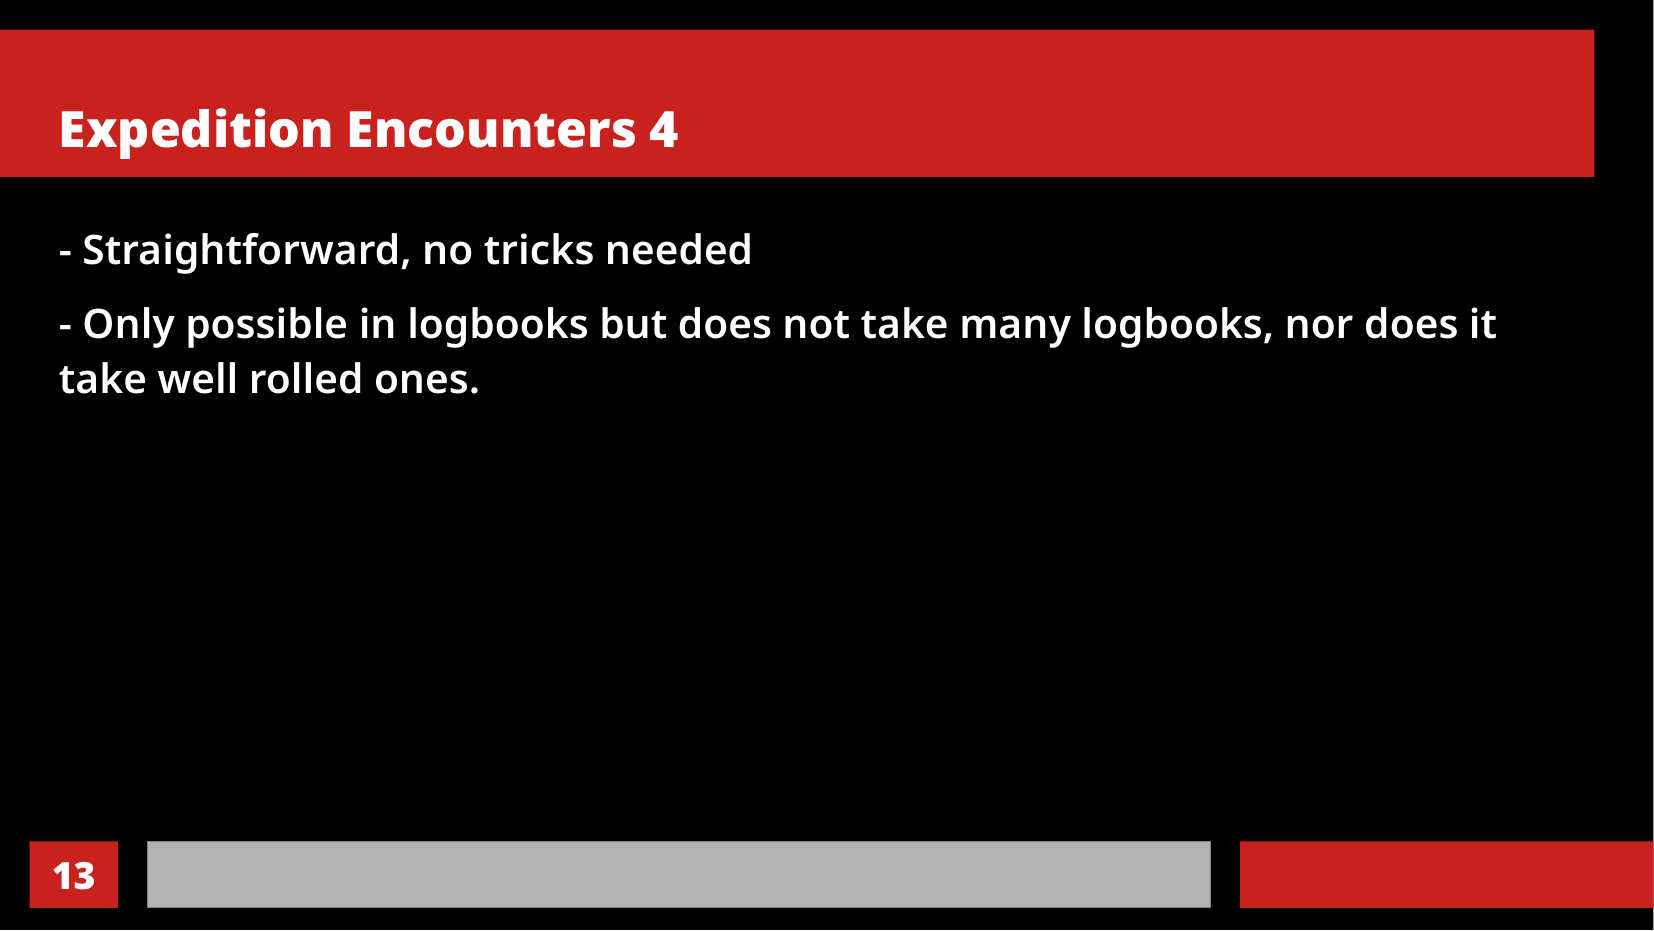

# Expedition Encounters 4
- Straightforward, no tricks needed
- Only possible in logbooks but does not take many logbooks, nor does it take well rolled ones.
13